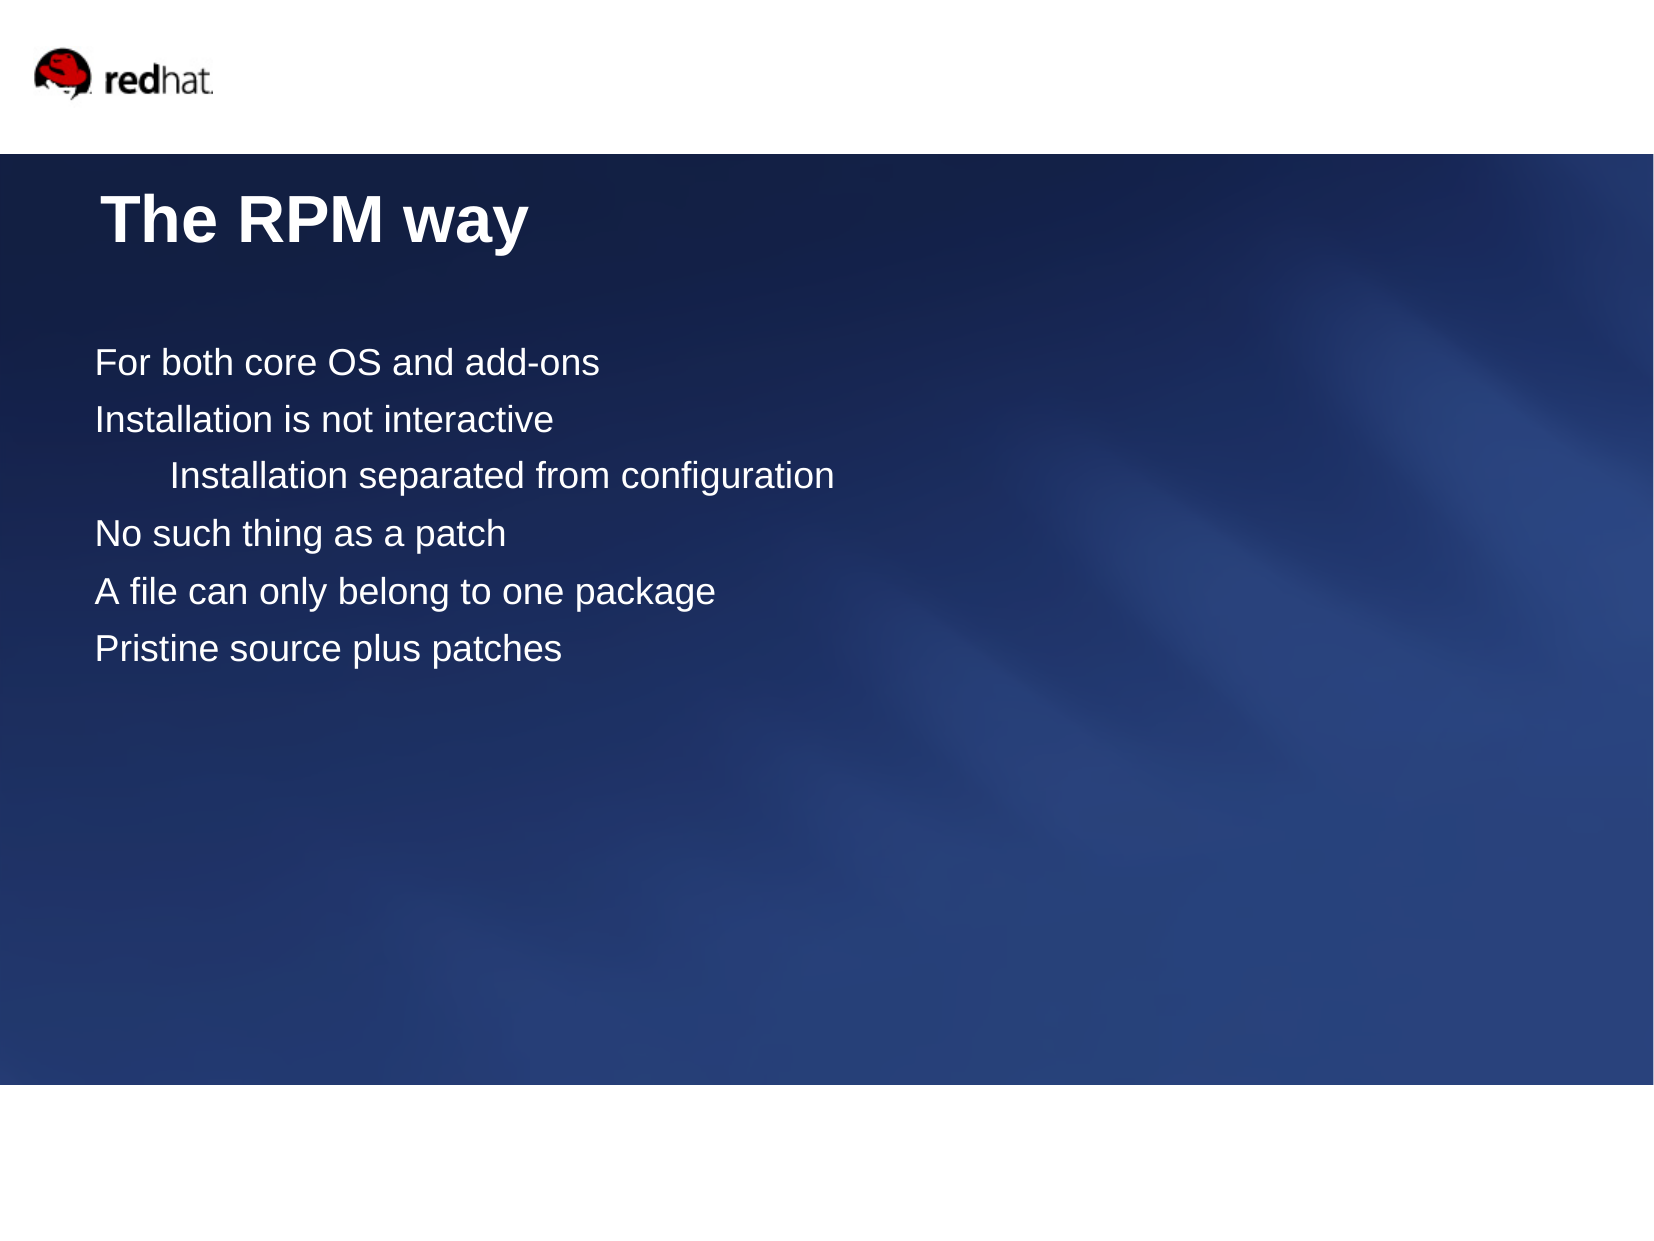

# The RPM way
For both core OS and add-ons
Installation is not interactive
Installation separated from configuration
No such thing as a patch
A file can only belong to one package
Pristine source plus patches